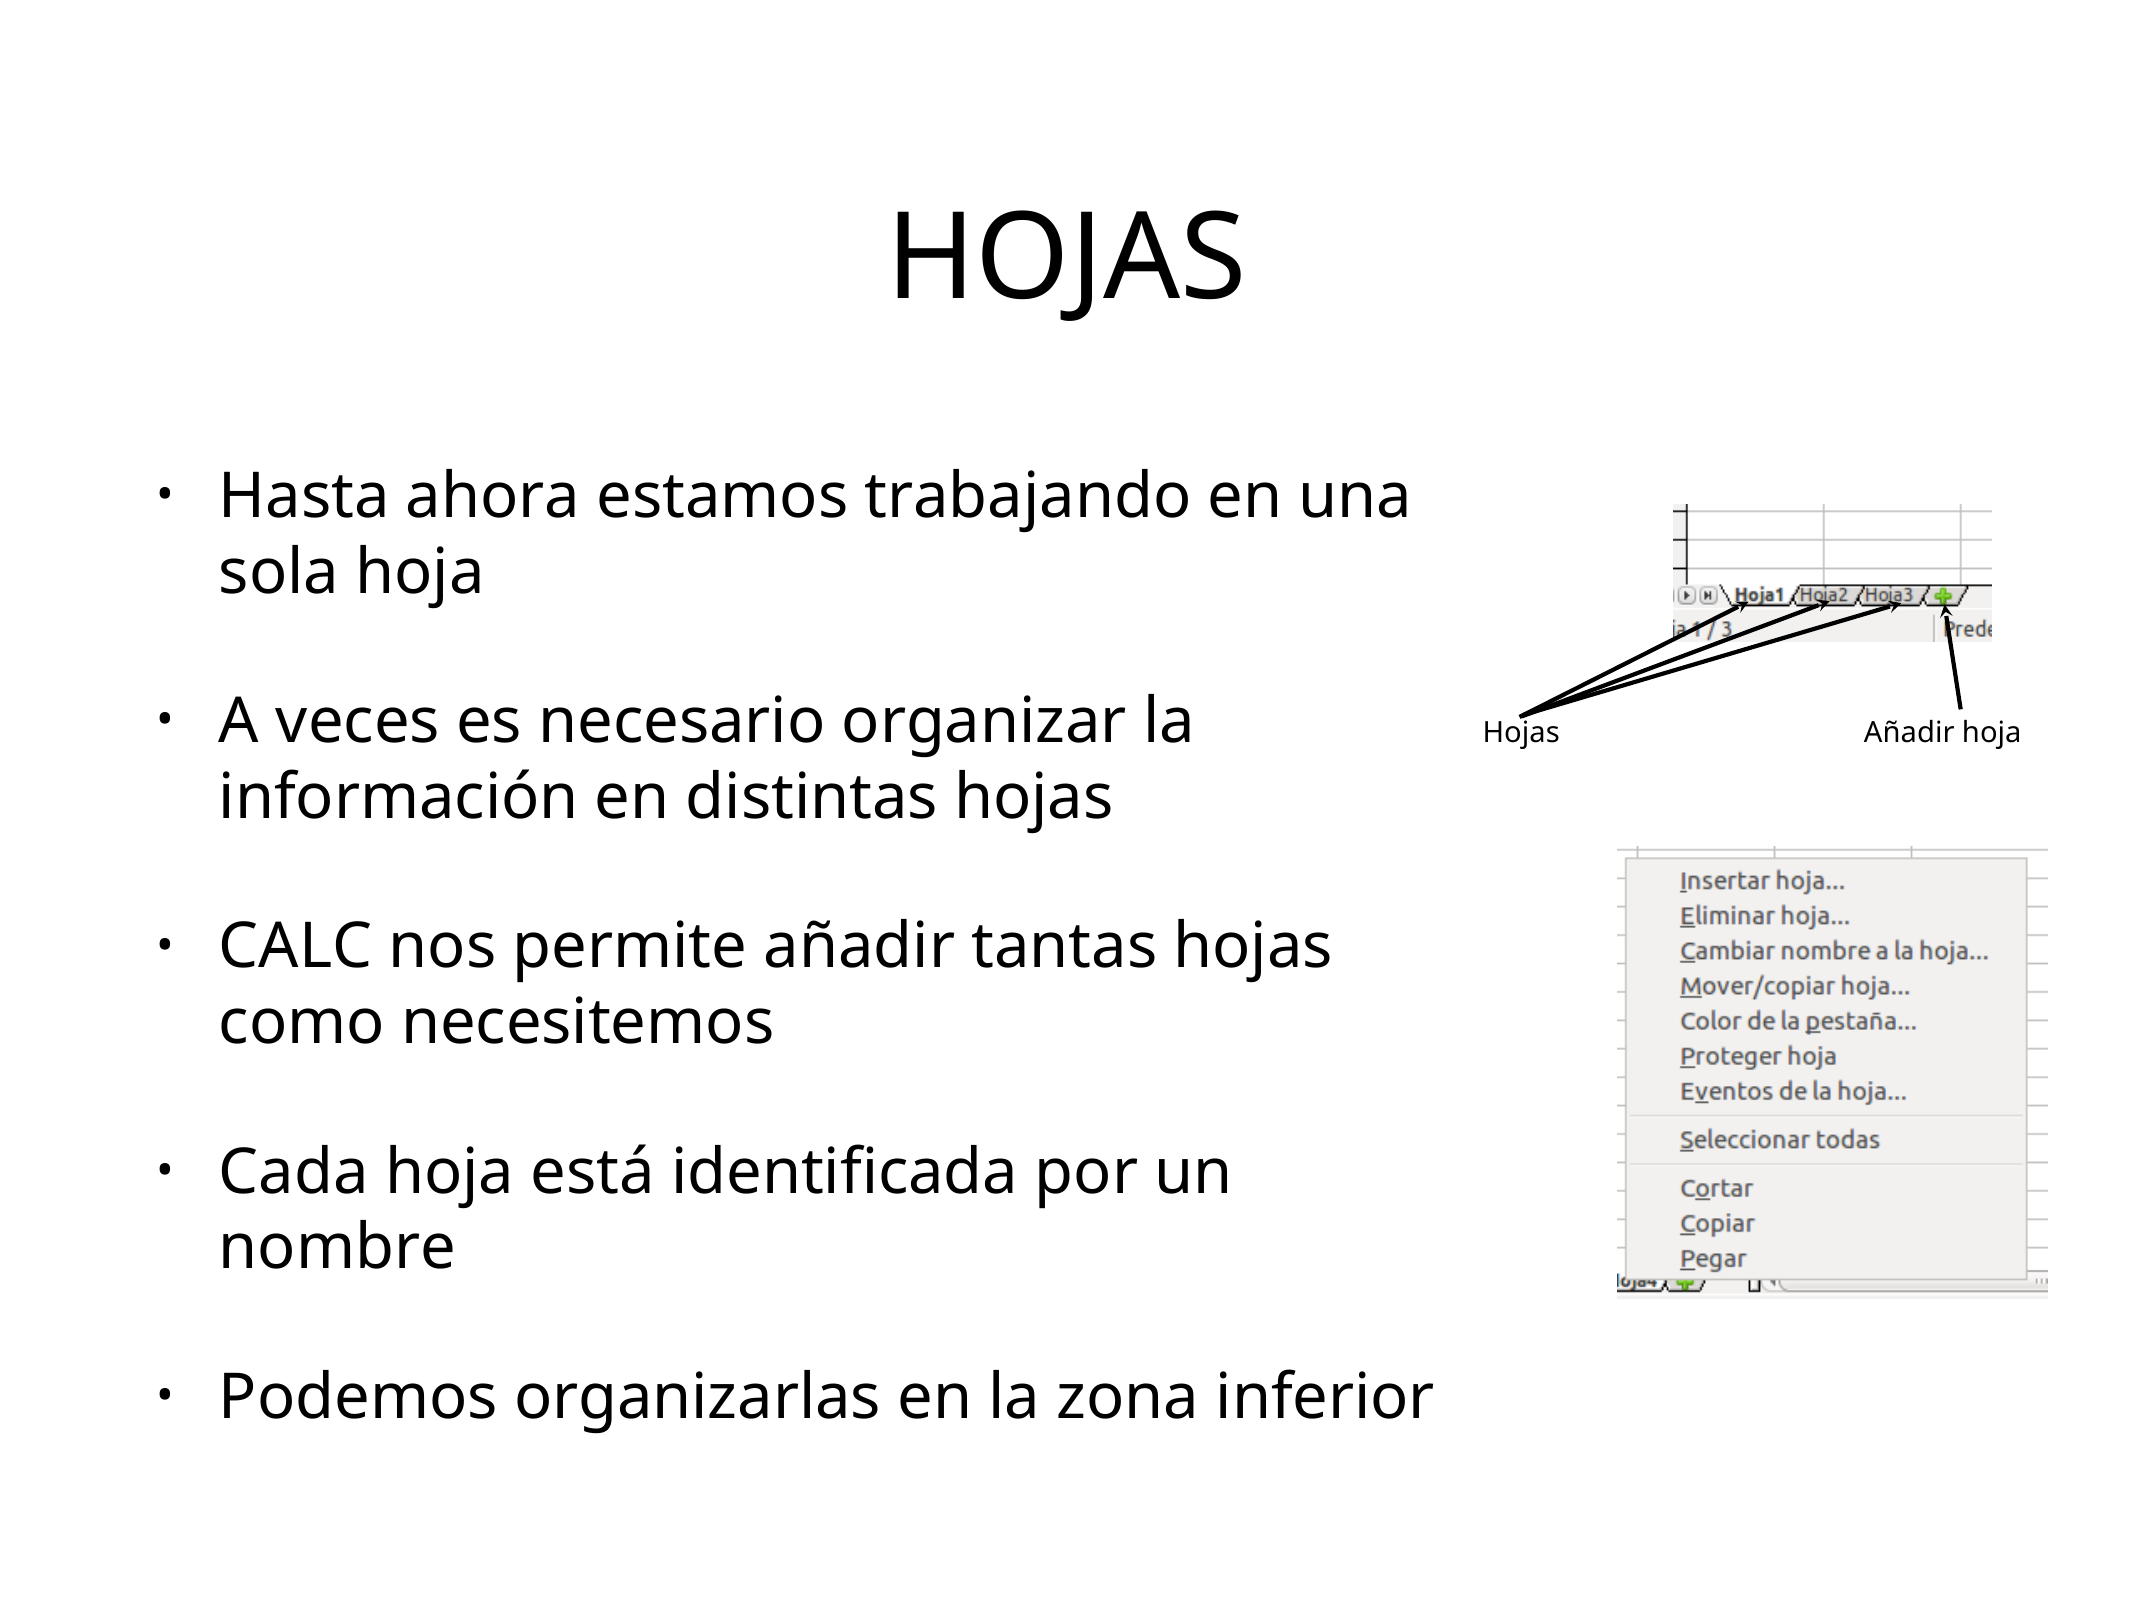

# HOJAS
Hasta ahora estamos trabajando en una sola hoja
A veces es necesario organizar la información en distintas hojas
CALC nos permite añadir tantas hojas como necesitemos
Cada hoja está identificada por un nombre
Podemos organizarlas en la zona inferior
Hojas
Añadir hoja